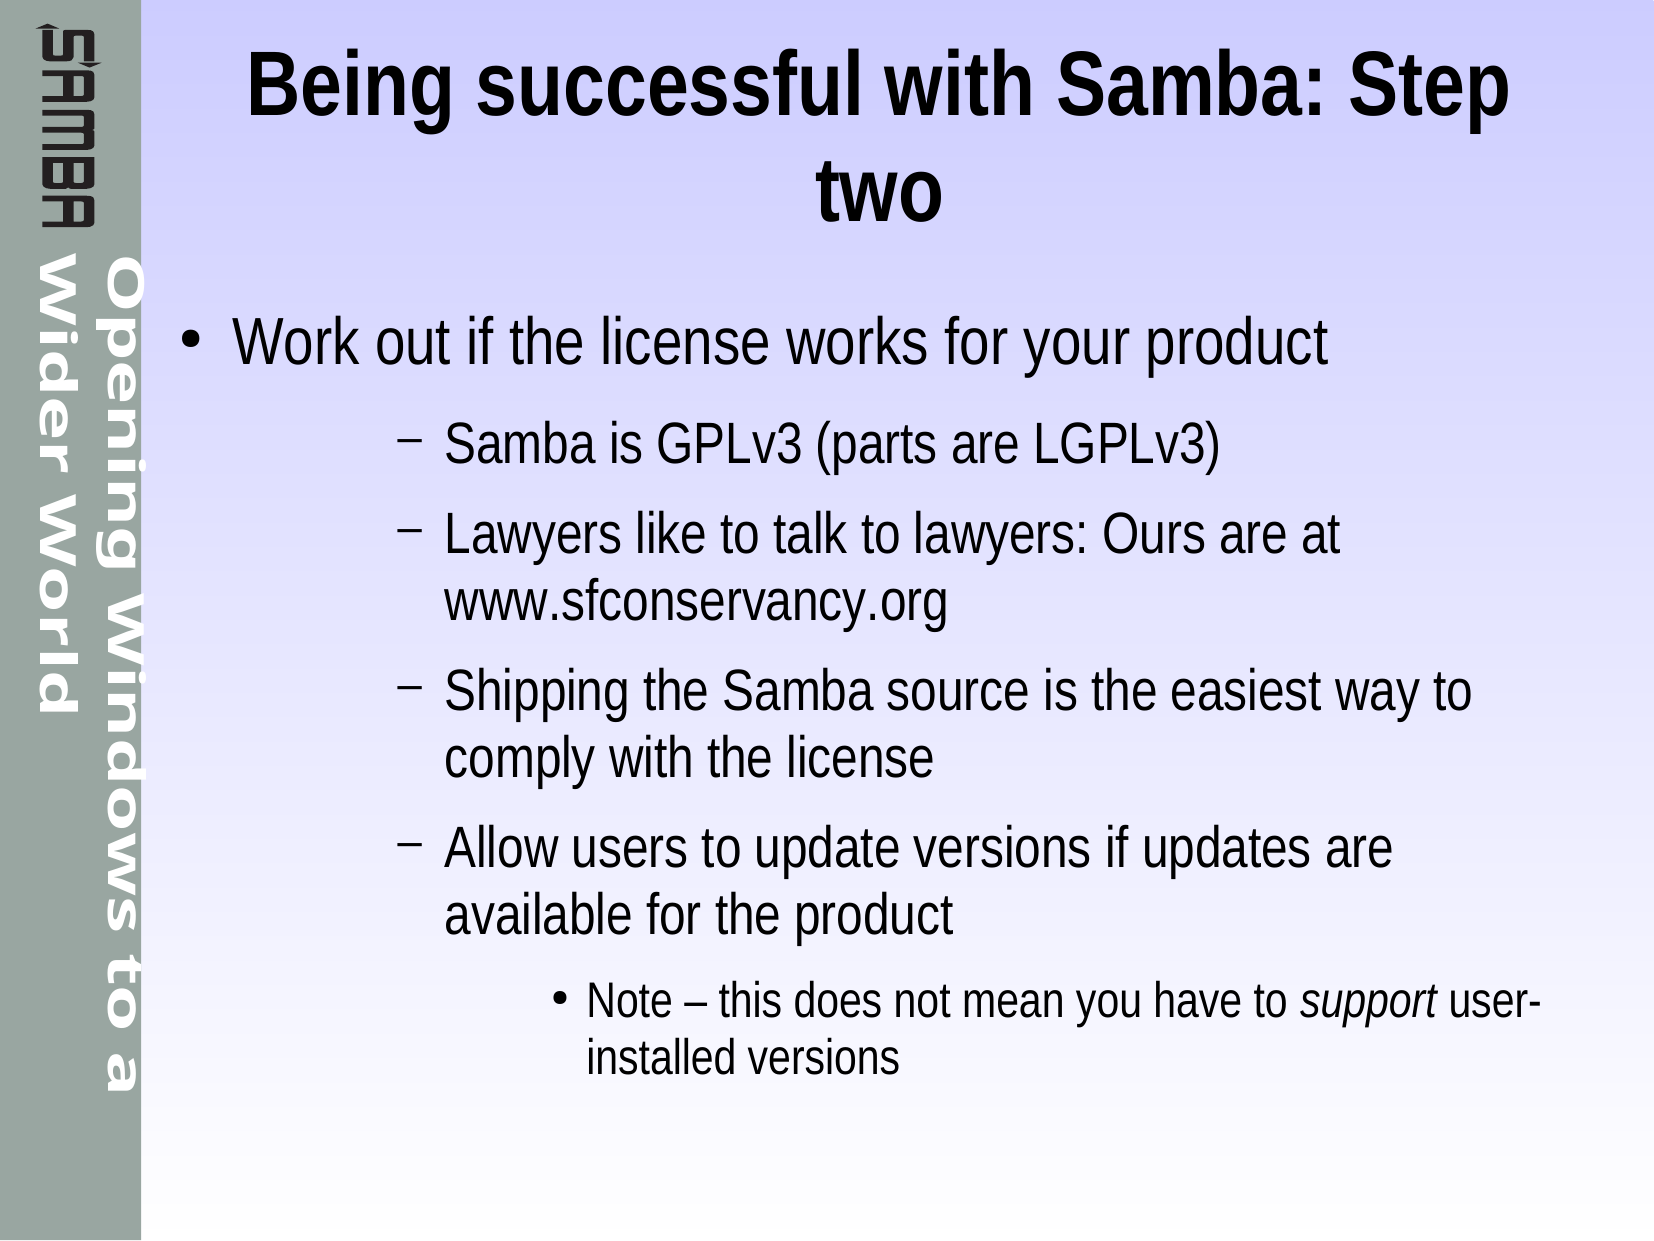

# Being successful with Samba: Step two
Work out if the license works for your product
Samba is GPLv3 (parts are LGPLv3)
Lawyers like to talk to lawyers: Ours are at www.sfconservancy.org
Shipping the Samba source is the easiest way to comply with the license
Allow users to update versions if updates are available for the product
Note – this does not mean you have to support user-installed versions